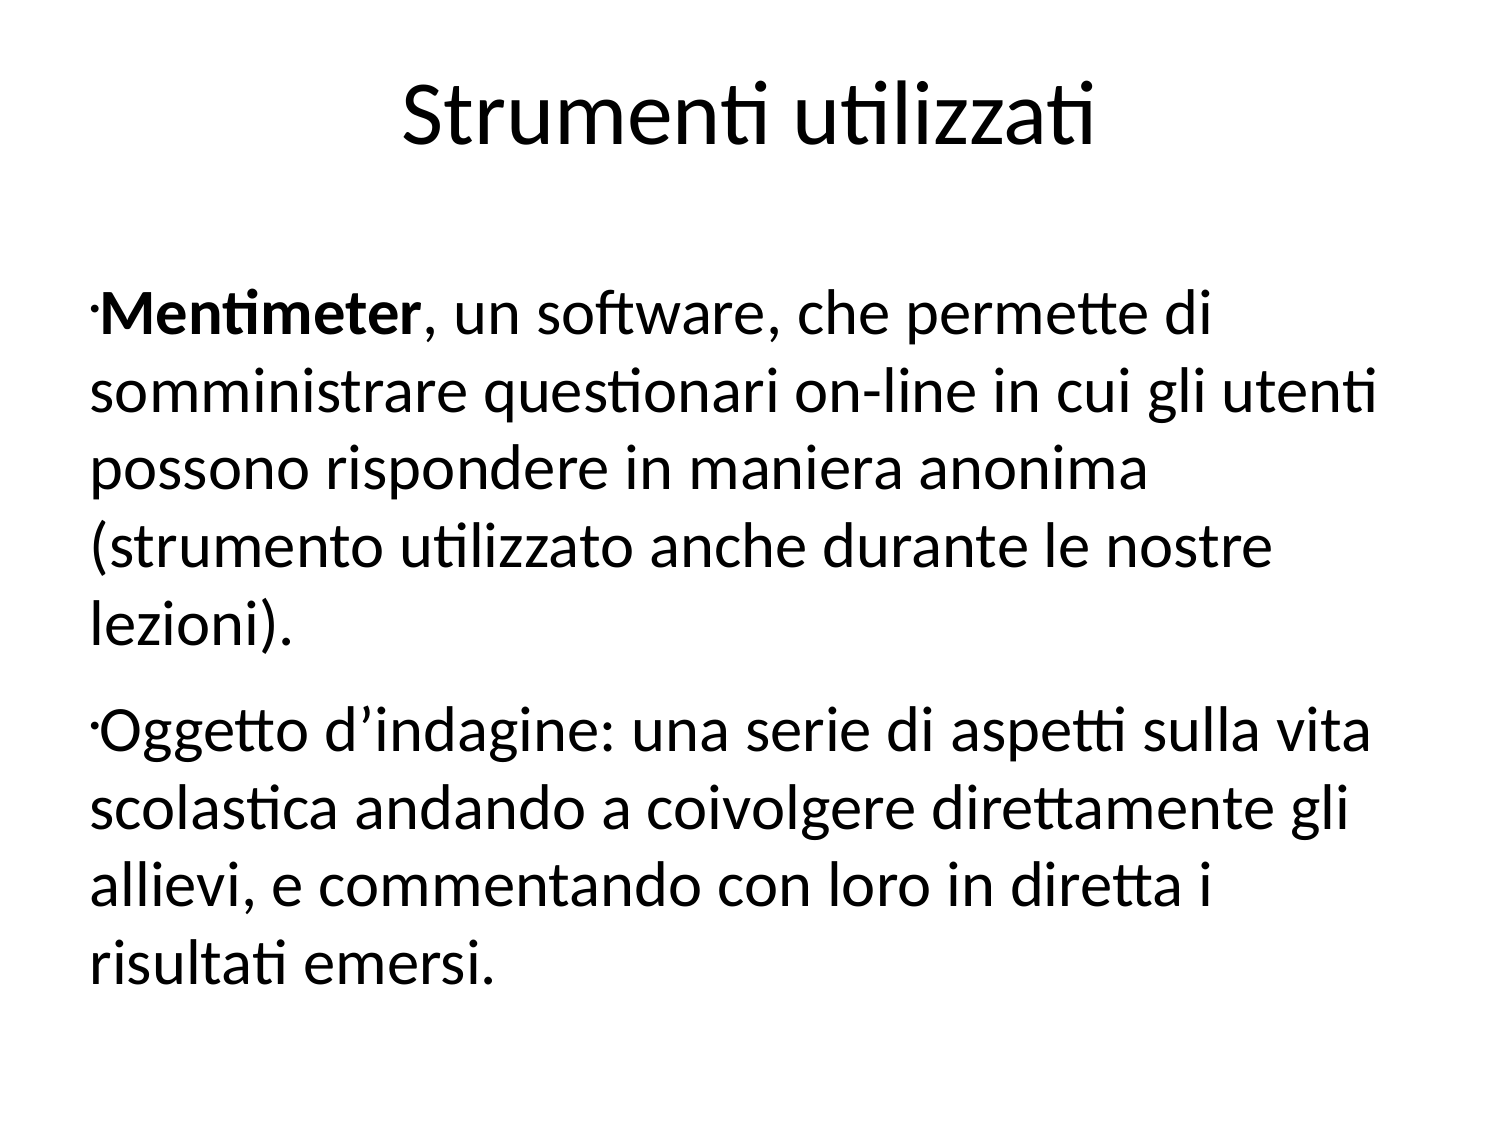

# Strumenti utilizzati
Mentimeter, un software, che permette di somministrare questionari on-line in cui gli utenti possono rispondere in maniera anonima (strumento utilizzato anche durante le nostre lezioni).
Oggetto d’indagine: una serie di aspetti sulla vita scolastica andando a coivolgere direttamente gli allievi, e commentando con loro in diretta i risultati emersi.